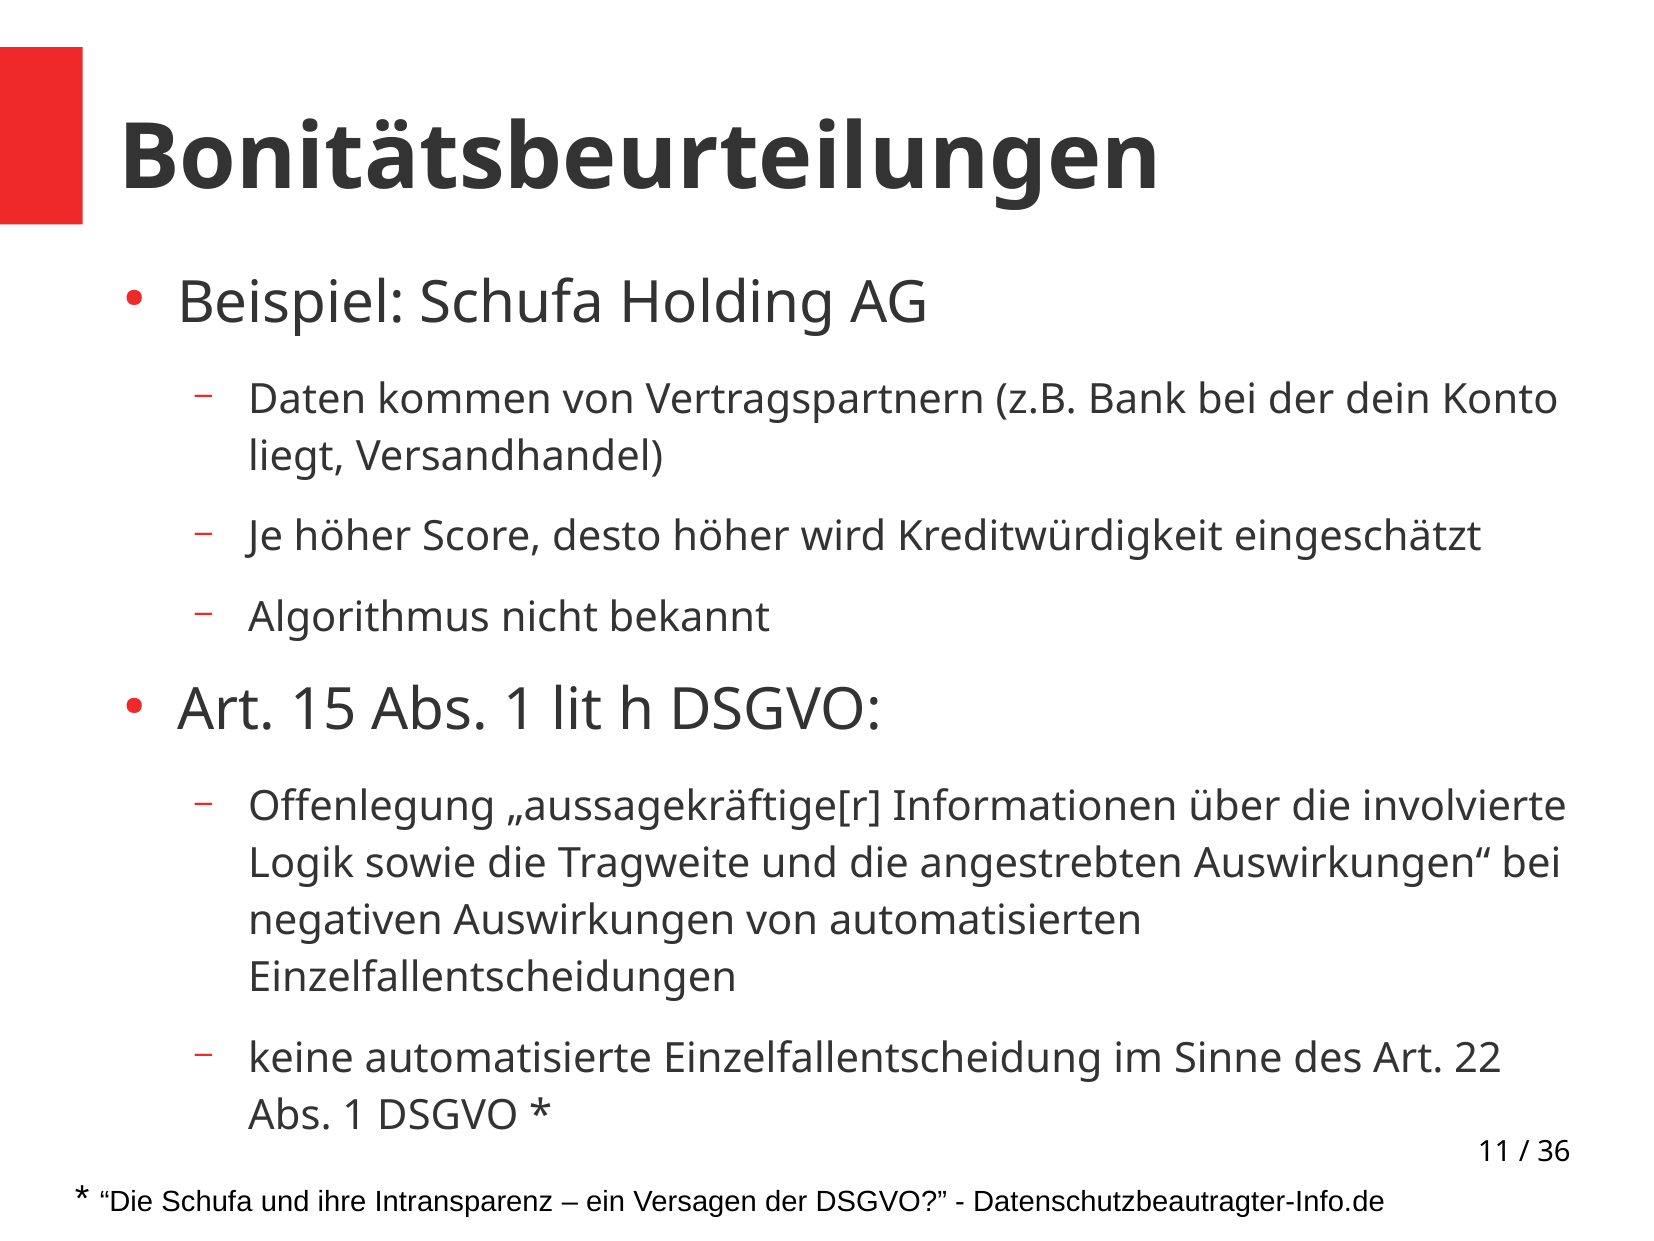

# Bonitätsbeurteilungen
Beispiel: Schufa Holding AG
Daten kommen von Vertragspartnern (z.B. Bank bei der dein Konto liegt, Versandhandel)
Je höher Score, desto höher wird Kreditwürdigkeit eingeschätzt
Algorithmus nicht bekannt
Art. 15 Abs. 1 lit h DSGVO:
Offenlegung „aussagekräftige[r] Informationen über die involvierte Logik sowie die Tragweite und die angestrebten Auswirkungen“ bei negativen Auswirkungen von automatisierten Einzelfallentscheidungen
keine automatisierte Einzelfallentscheidung im Sinne des Art. 22 Abs. 1 DSGVO *
11
* “Die Schufa und ihre Intransparenz – ein Versagen der DSGVO?” - Datenschutzbeautragter-Info.de